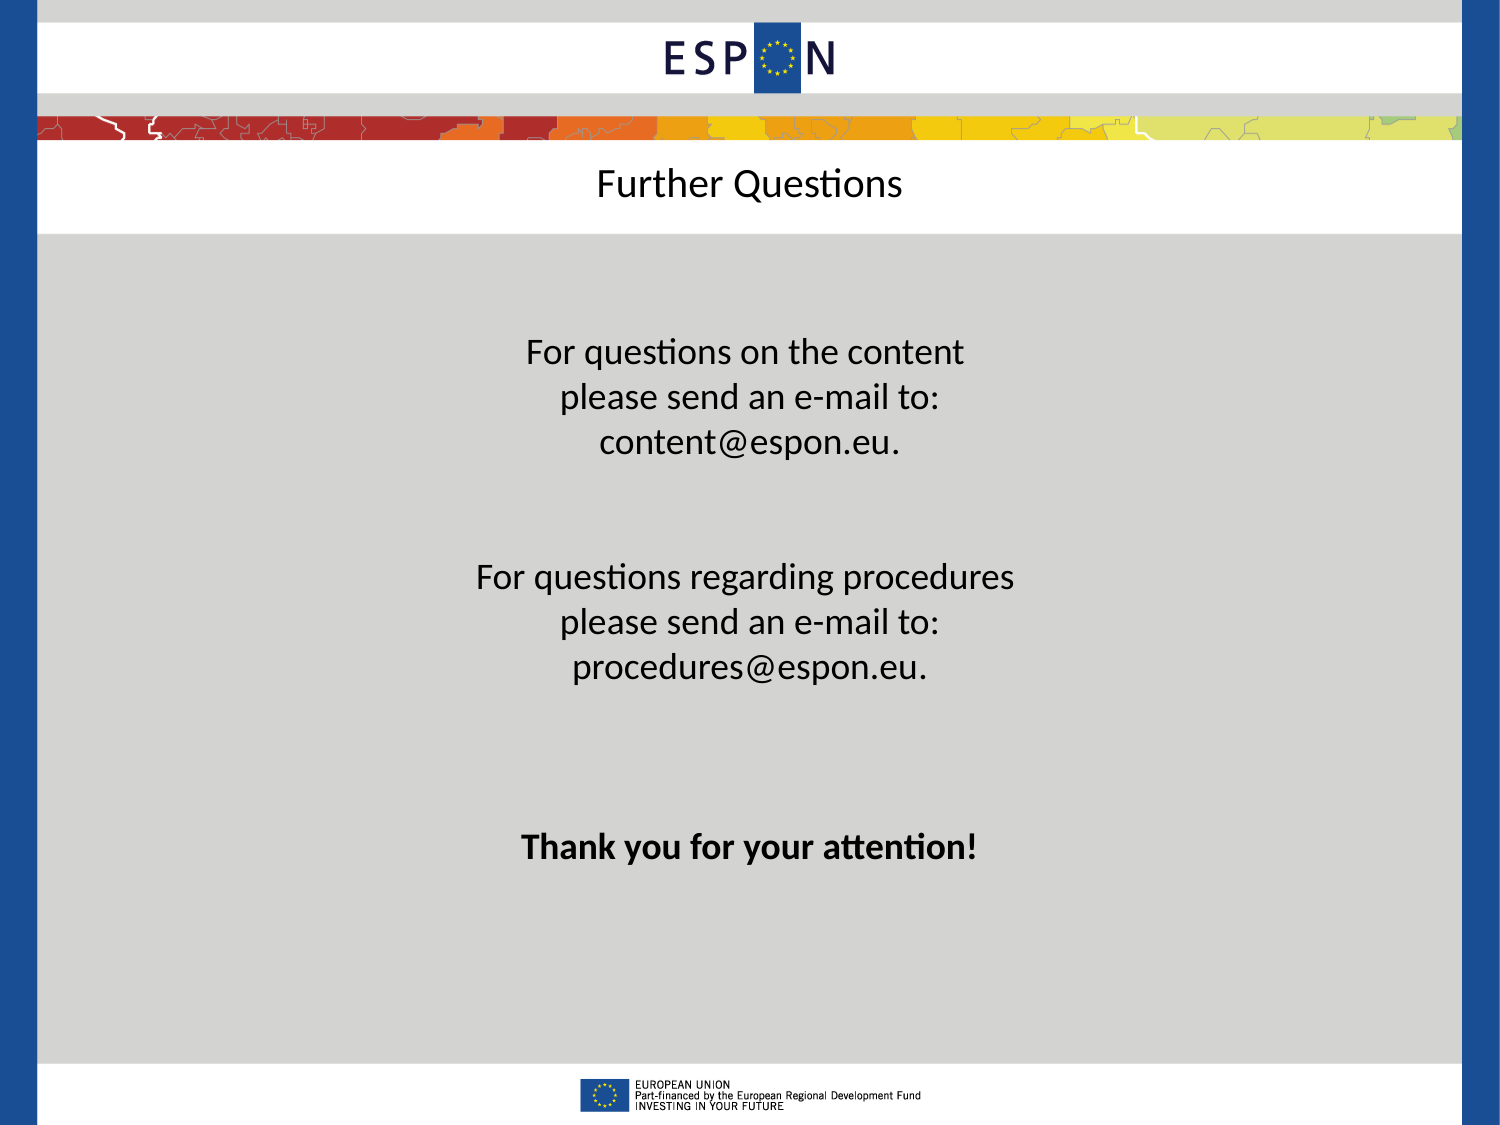

Further Questions
For questions on the content
please send an e-mail to:
content@espon.eu.
For questions regarding procedures
please send an e-mail to:
procedures@espon.eu.
Thank you for your attention!